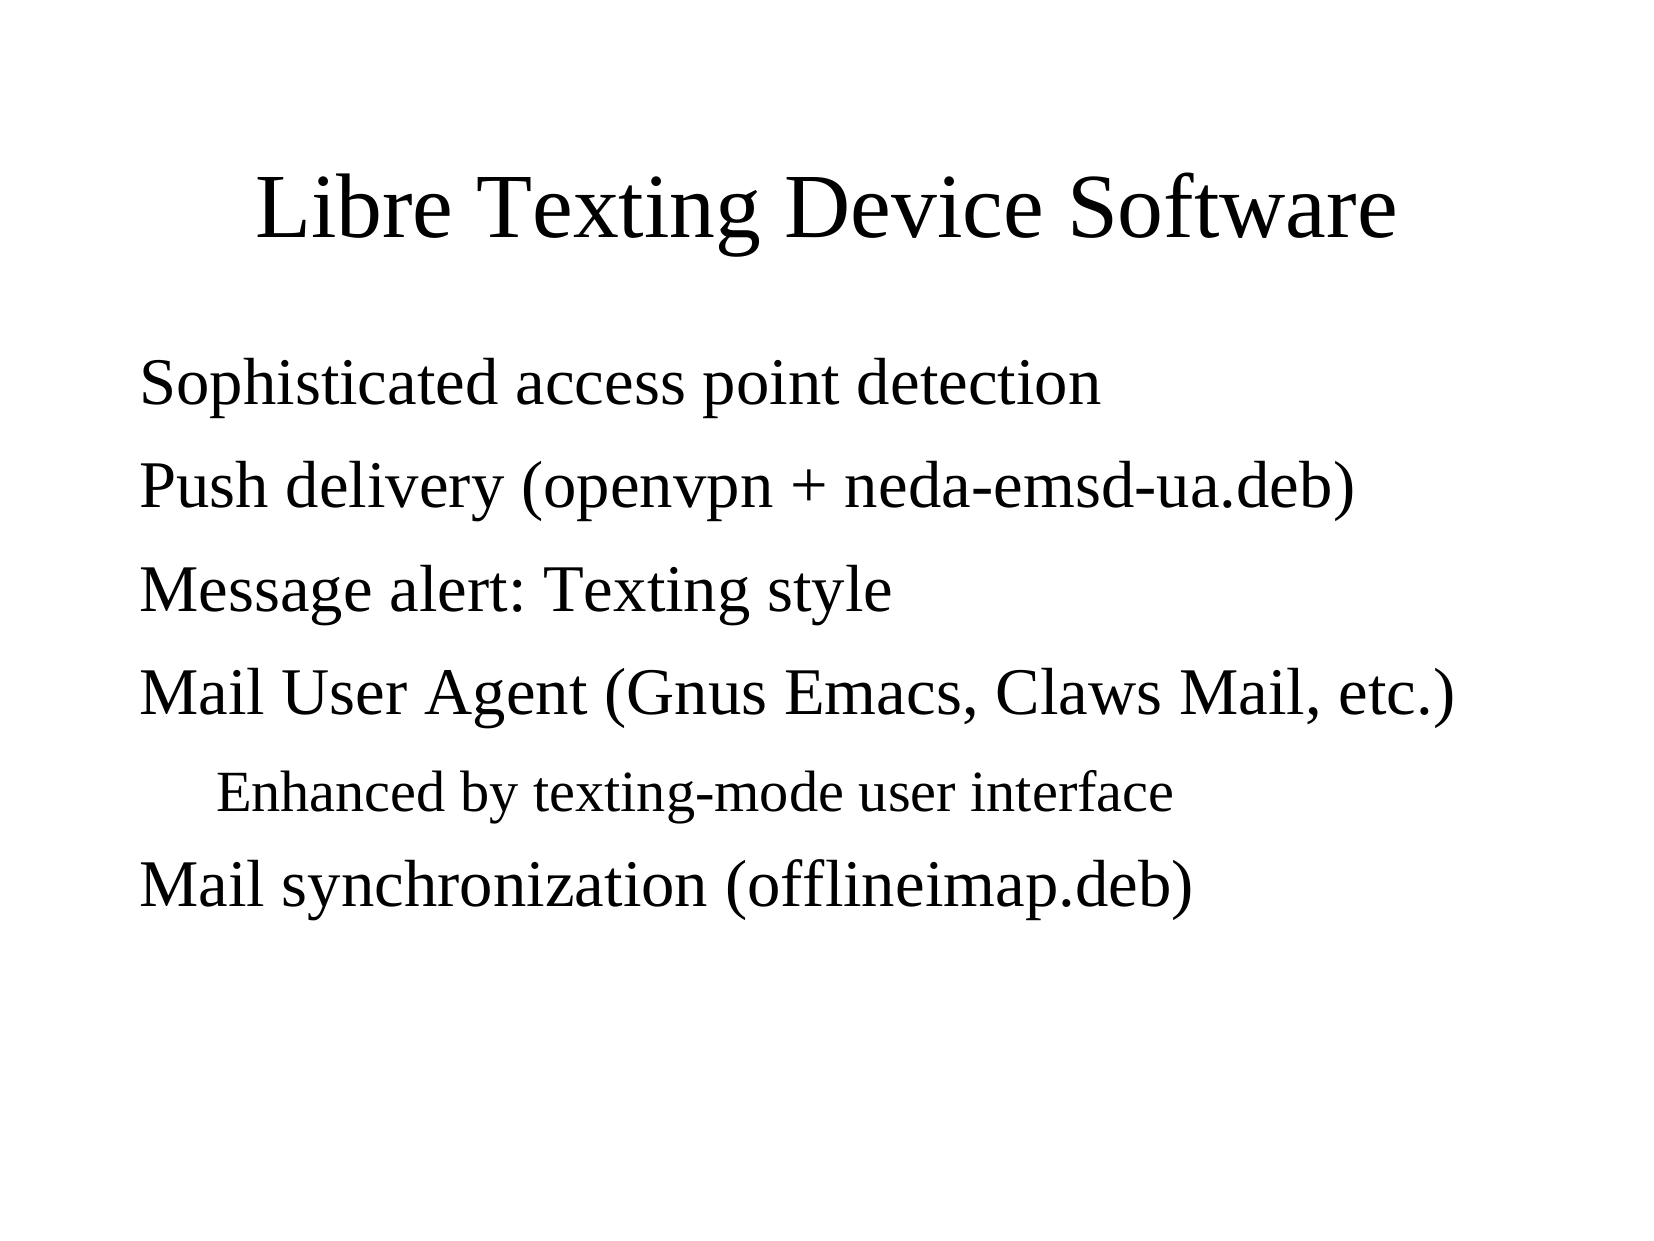

# Libre Texting Device Software
Sophisticated access point detection
Push delivery (openvpn + neda-emsd-ua.deb)
Message alert: Texting style
Mail User Agent (Gnus Emacs, Claws Mail, etc.)
Enhanced by texting-mode user interface
Mail synchronization (offlineimap.deb)